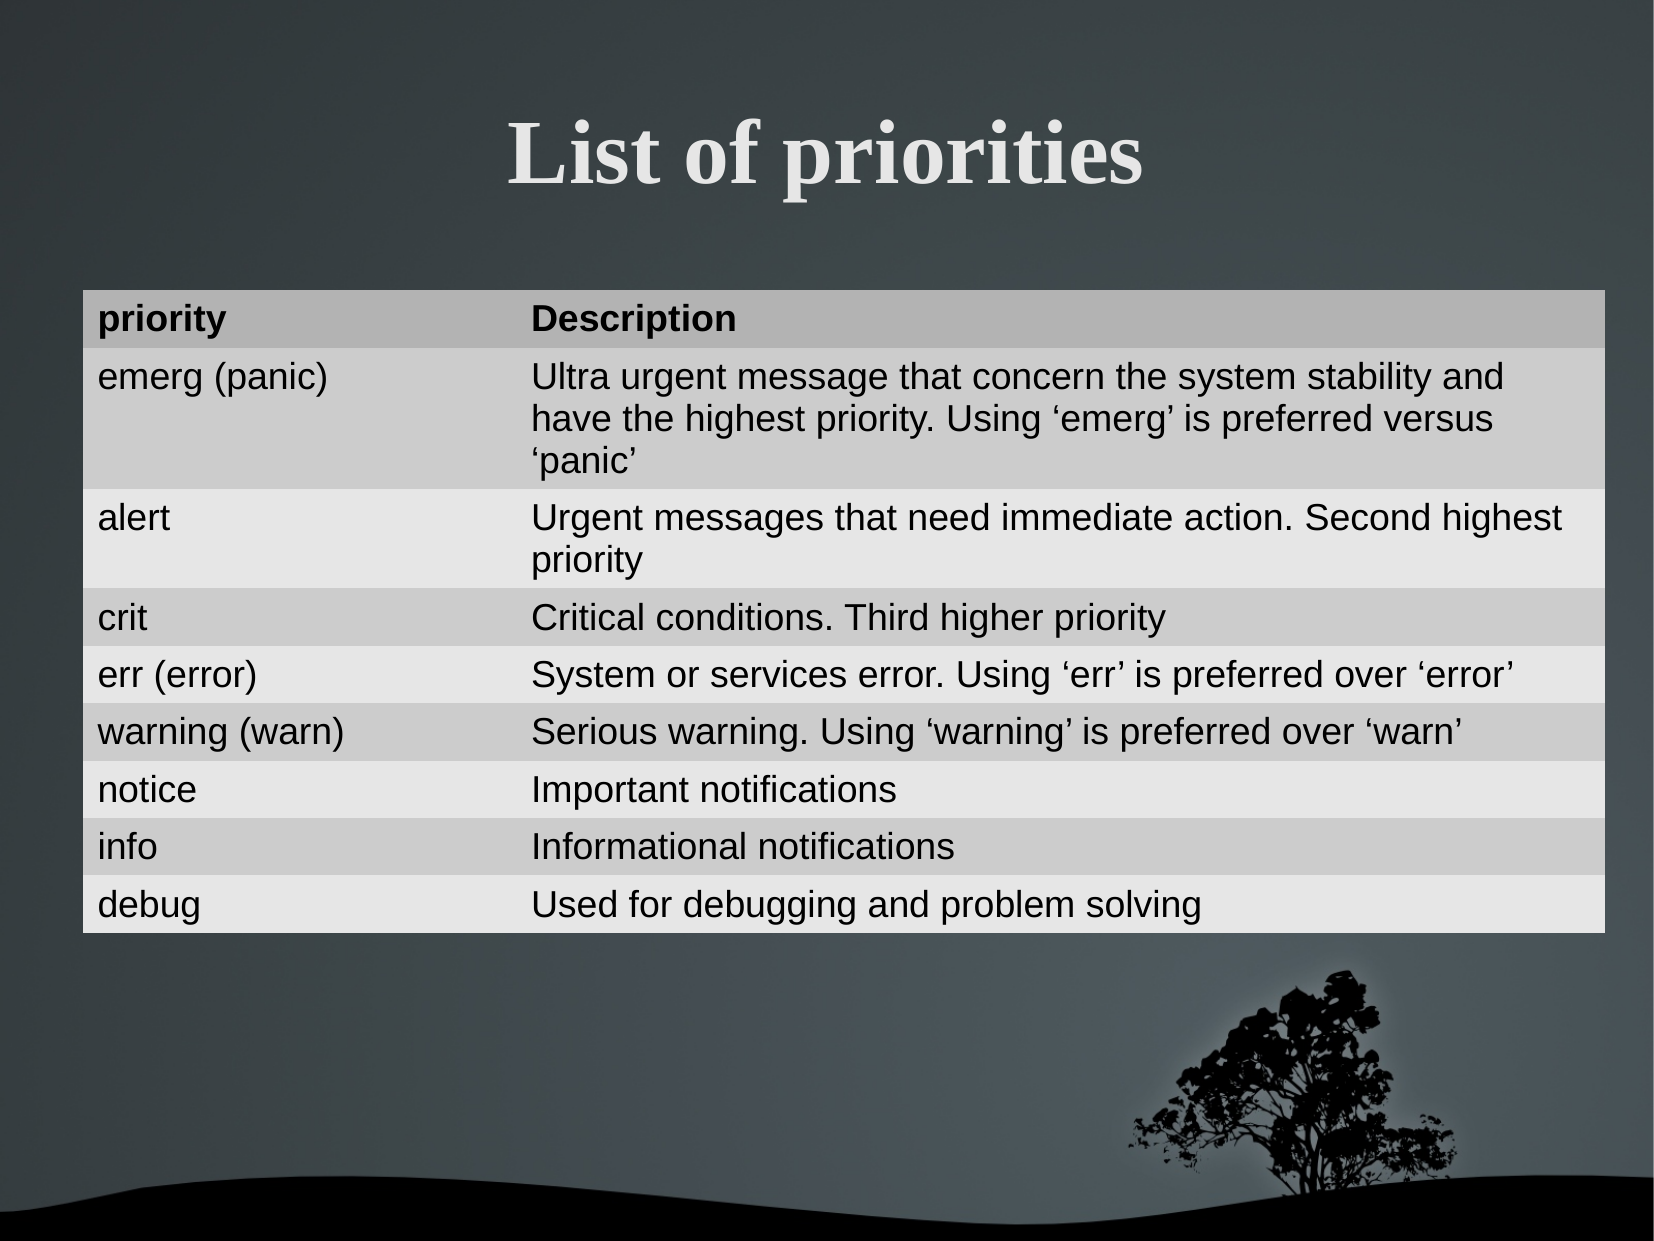

# List of priorities
| priority | Description |
| --- | --- |
| emerg (panic) | Ultra urgent message that concern the system stability and have the highest priority. Using ‘emerg’ is preferred versus ‘panic’ |
| alert | Urgent messages that need immediate action. Second highest priority |
| crit | Critical conditions. Third higher priority |
| err (error) | System or services error. Using ‘err’ is preferred over ‘error’ |
| warning (warn) | Serious warning. Using ‘warning’ is preferred over ‘warn’ |
| notice | Important notifications |
| info | Informational notifications |
| debug | Used for debugging and problem solving |